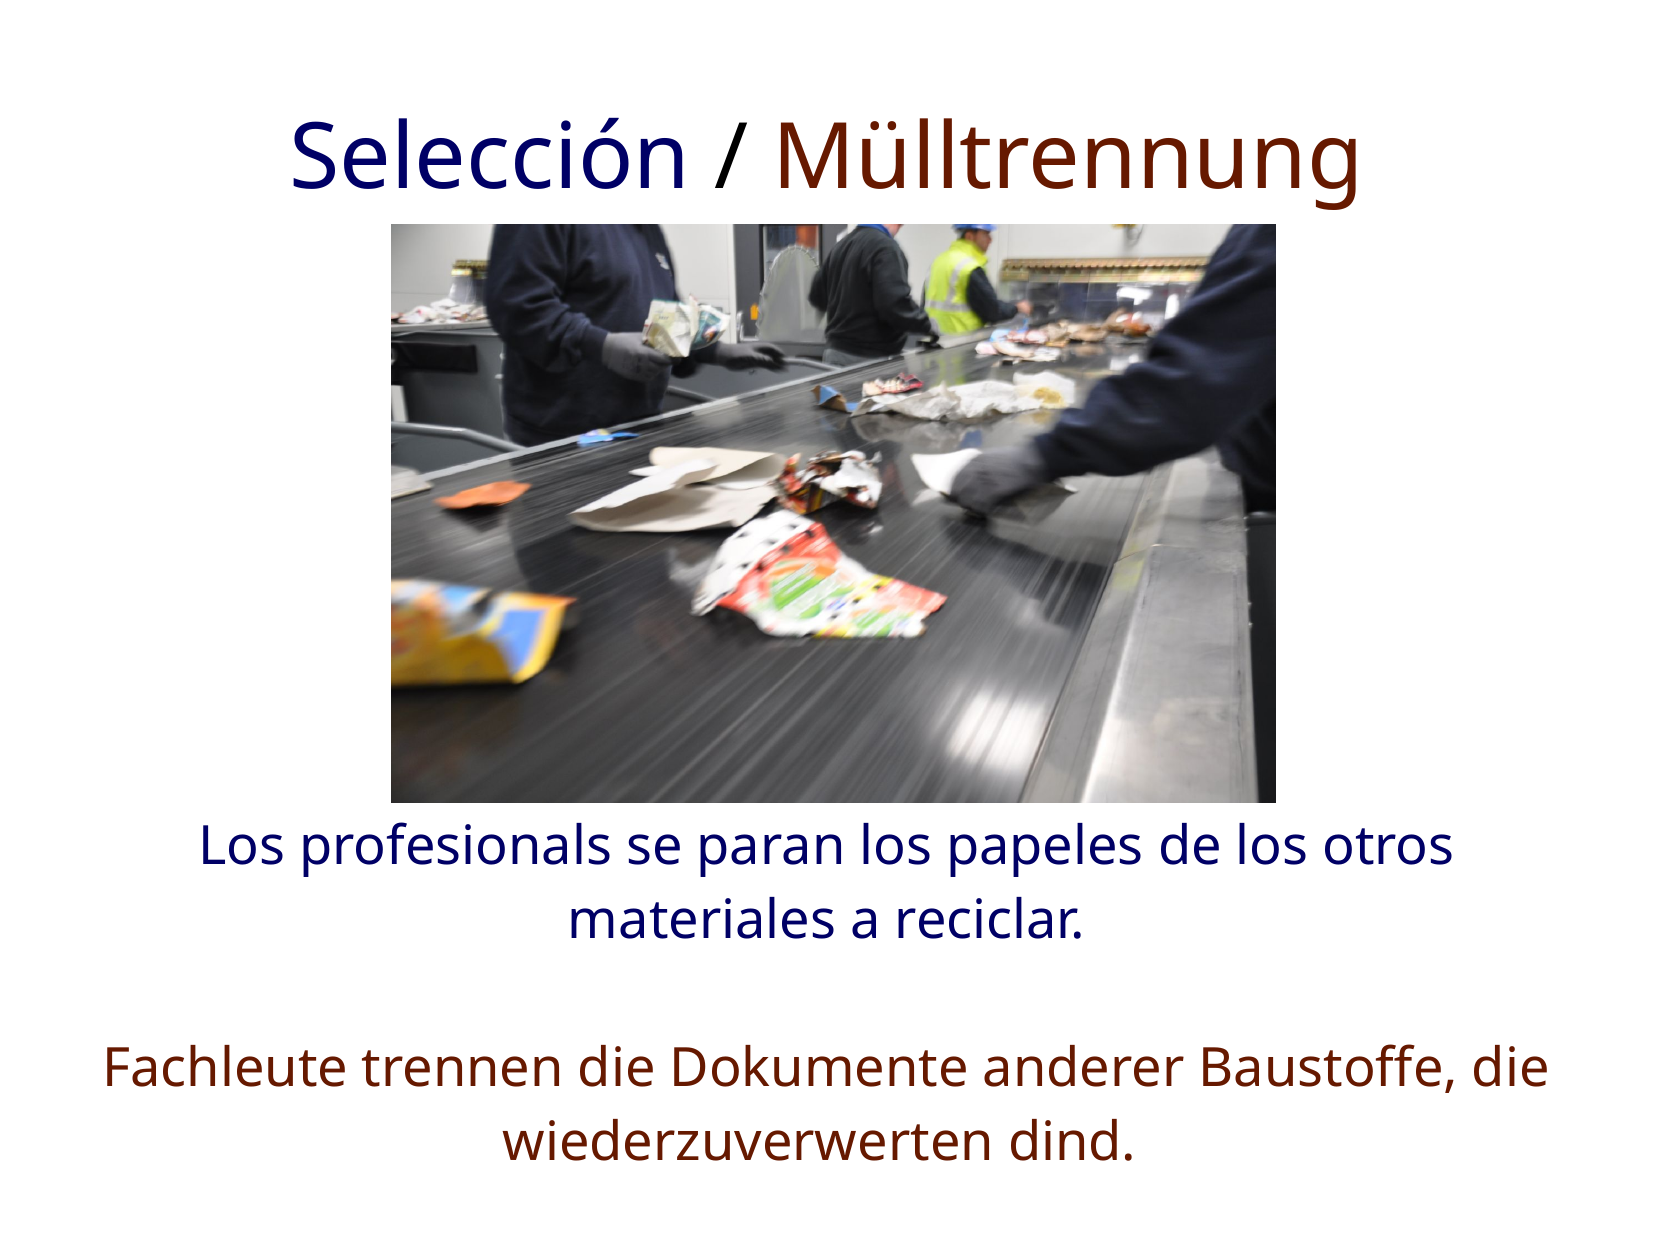

# Selección / Mülltrennung
Los profesionals se paran los papeles de los otros materiales a reciclar.
Fachleute trennen die Dokumente anderer Baustoffe, die wiederzuverwerten dind.